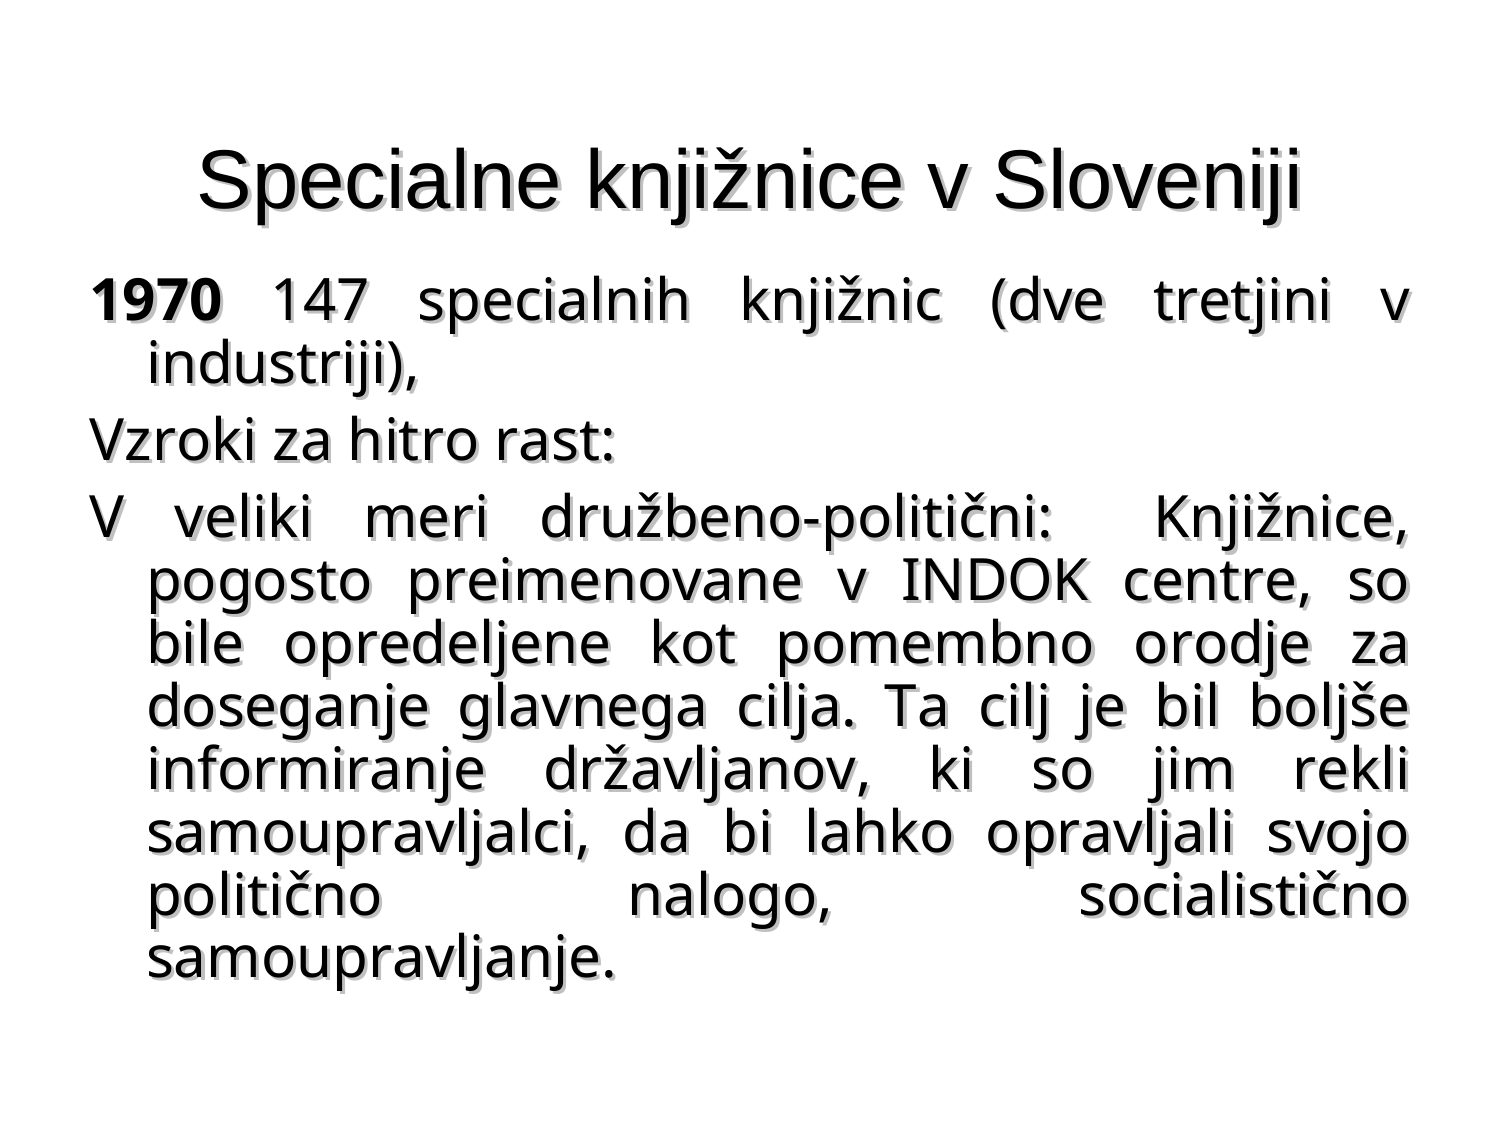

# Specialne knjižnice v Sloveniji
1970 147 specialnih knjižnic (dve tretjini v industriji),
Vzroki za hitro rast:
V veliki meri družbeno-politični: Knjižnice, pogosto preimenovane v INDOK centre, so bile opredeljene kot pomembno orodje za doseganje glavnega cilja. Ta cilj je bil boljše informiranje državljanov, ki so jim rekli samoupravljalci, da bi lahko opravljali svojo politično nalogo, socialistično samoupravljanje.
3
Primoz Juznic, University of Ljubljana, Faculty of Arts, Department of Library and Information Science and Book Studies, Slovenia